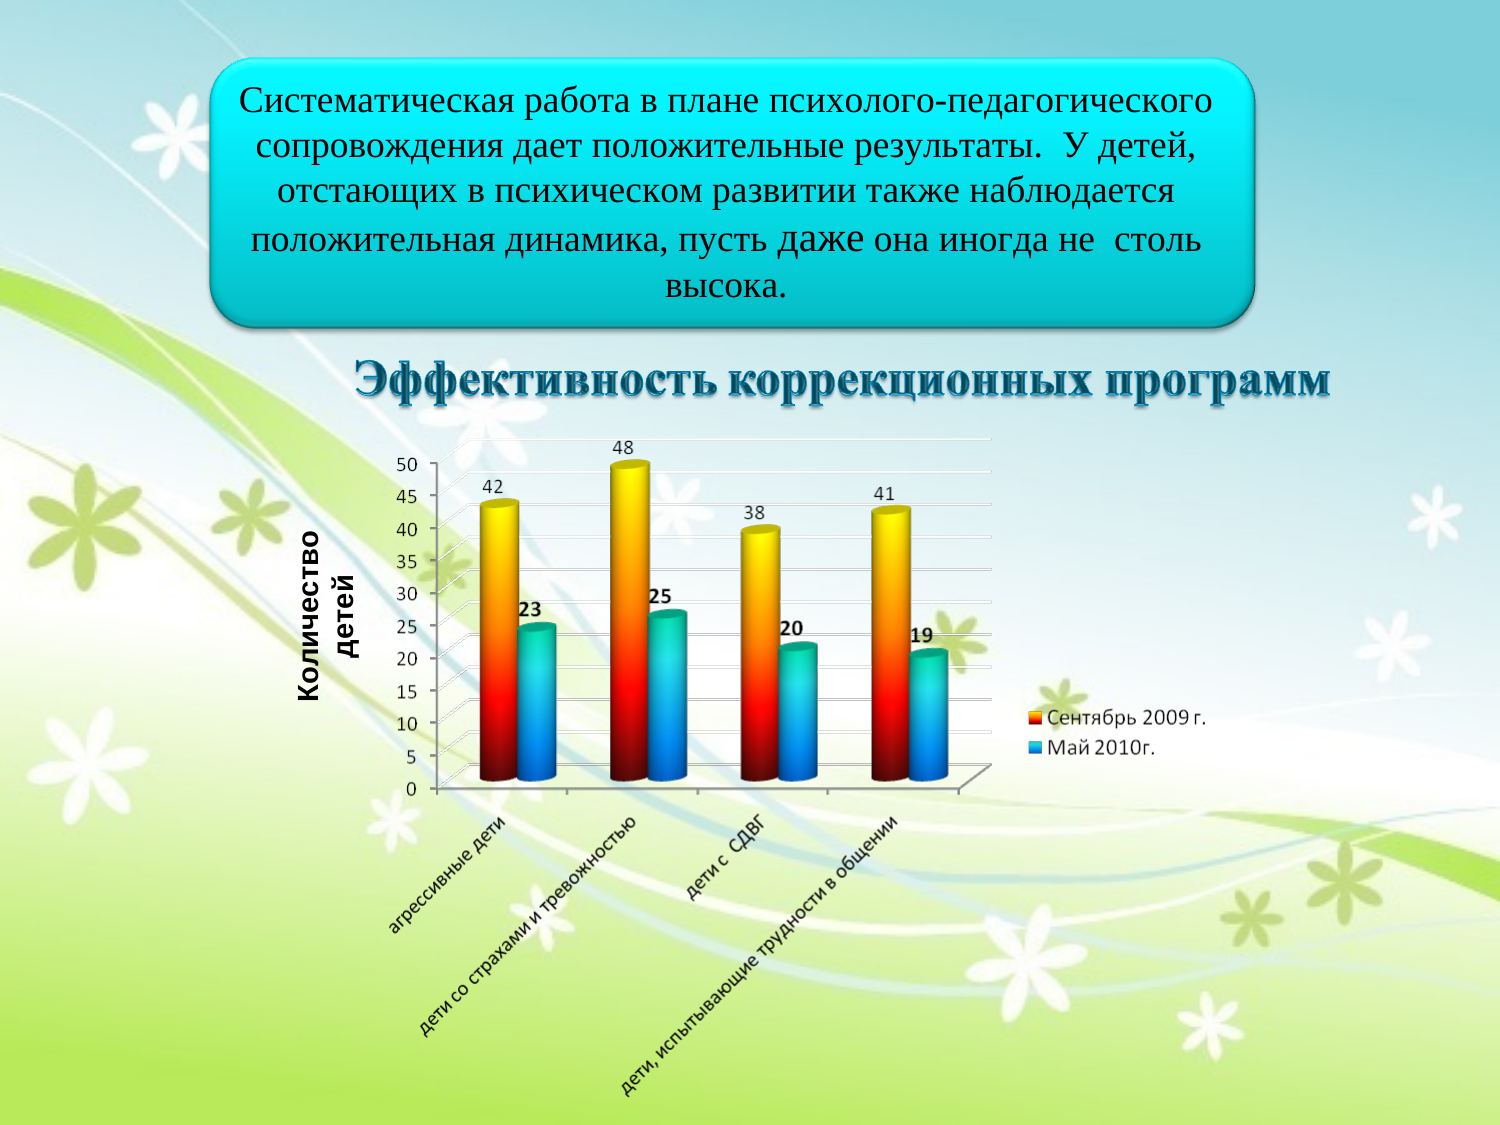

Систематическая работа в плане психолого-педагогического сопровождения дает положительные результаты. У детей, отстающих в психическом развитии также наблюдается положительная динамика, пусть даже она иногда не столь высока.
Количество детей